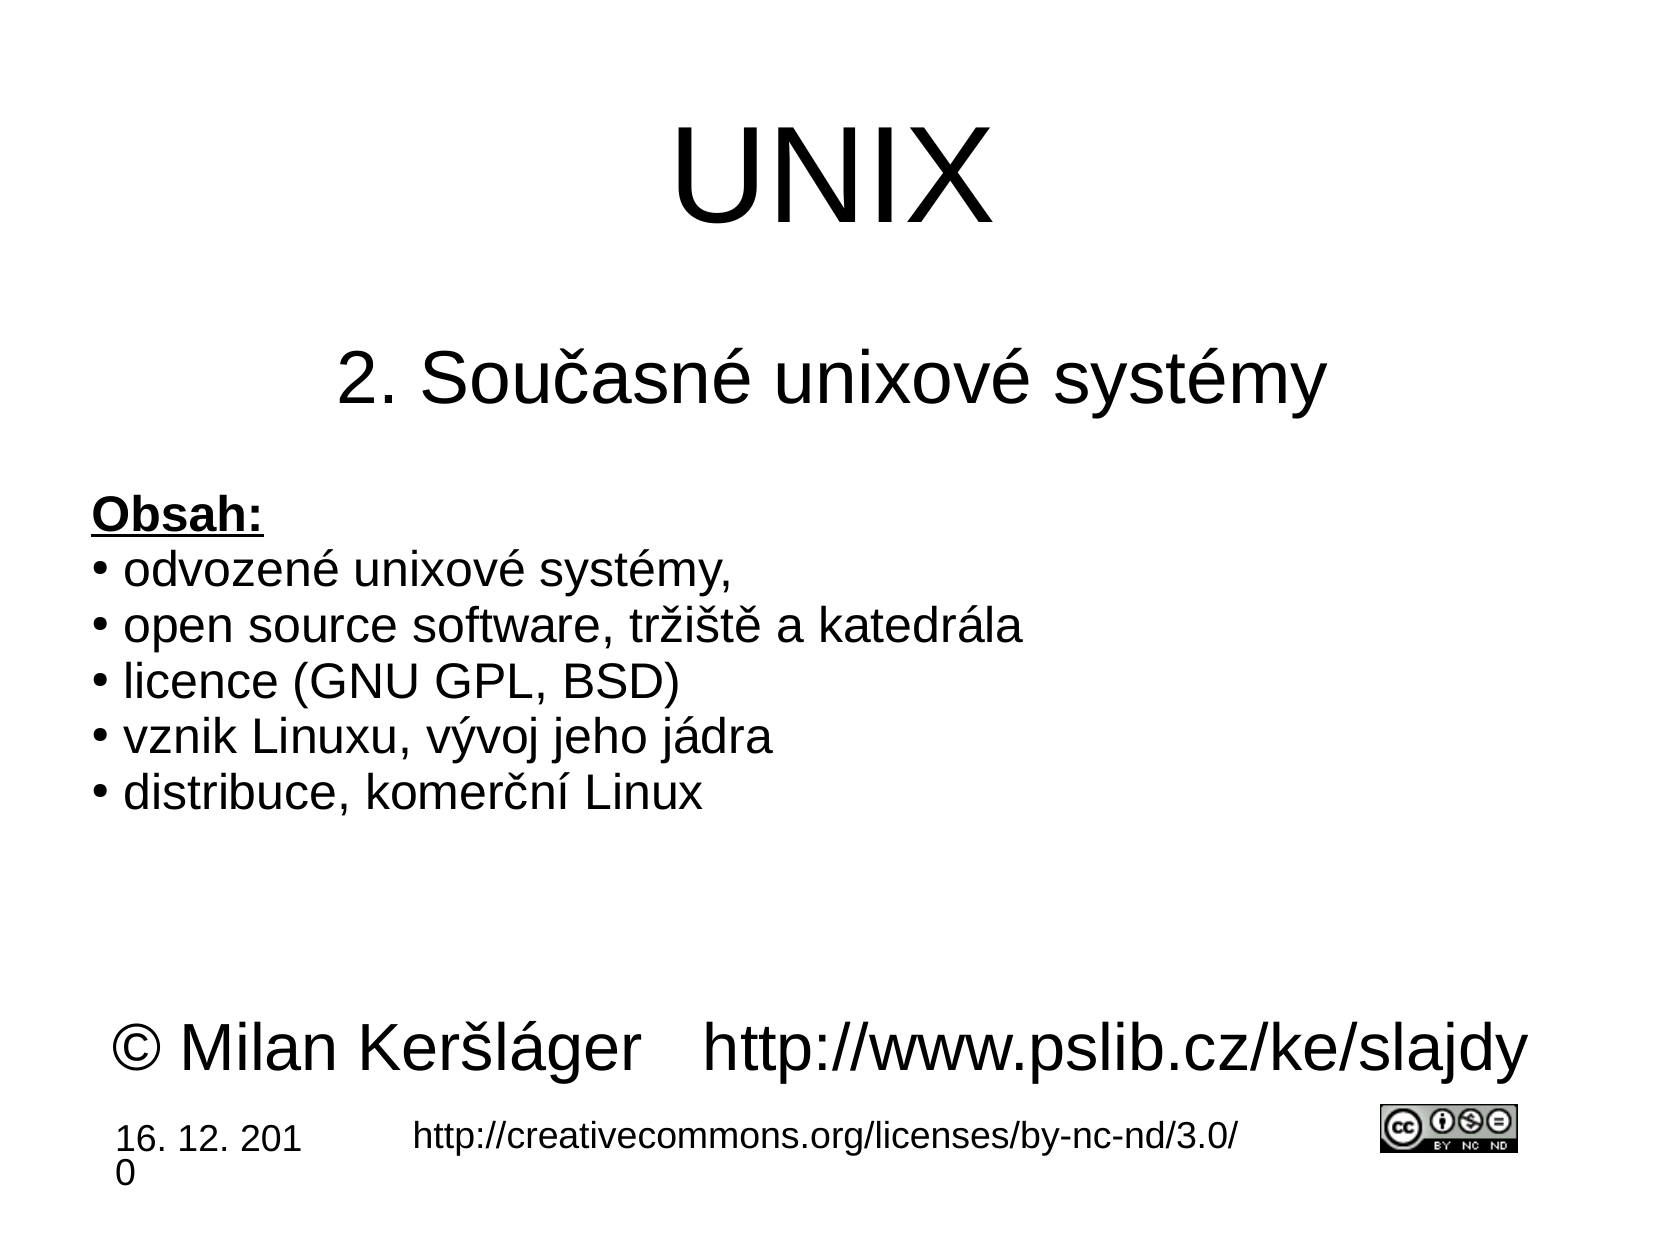

# UNIX 2. Současné unixové systémy
Obsah:
 odvozené unixové systémy,
 open source software, tržiště a katedrála
 licence (GNU GPL, BSD)
 vznik Linuxu, vývoj jeho jádra
 distribuce, komerční Linux
© Milan Keršláger	http://www.pslib.cz/ke/slajdy
http://creativecommons.org/licenses/by-nc-nd/3.0/
16. 12. 2010